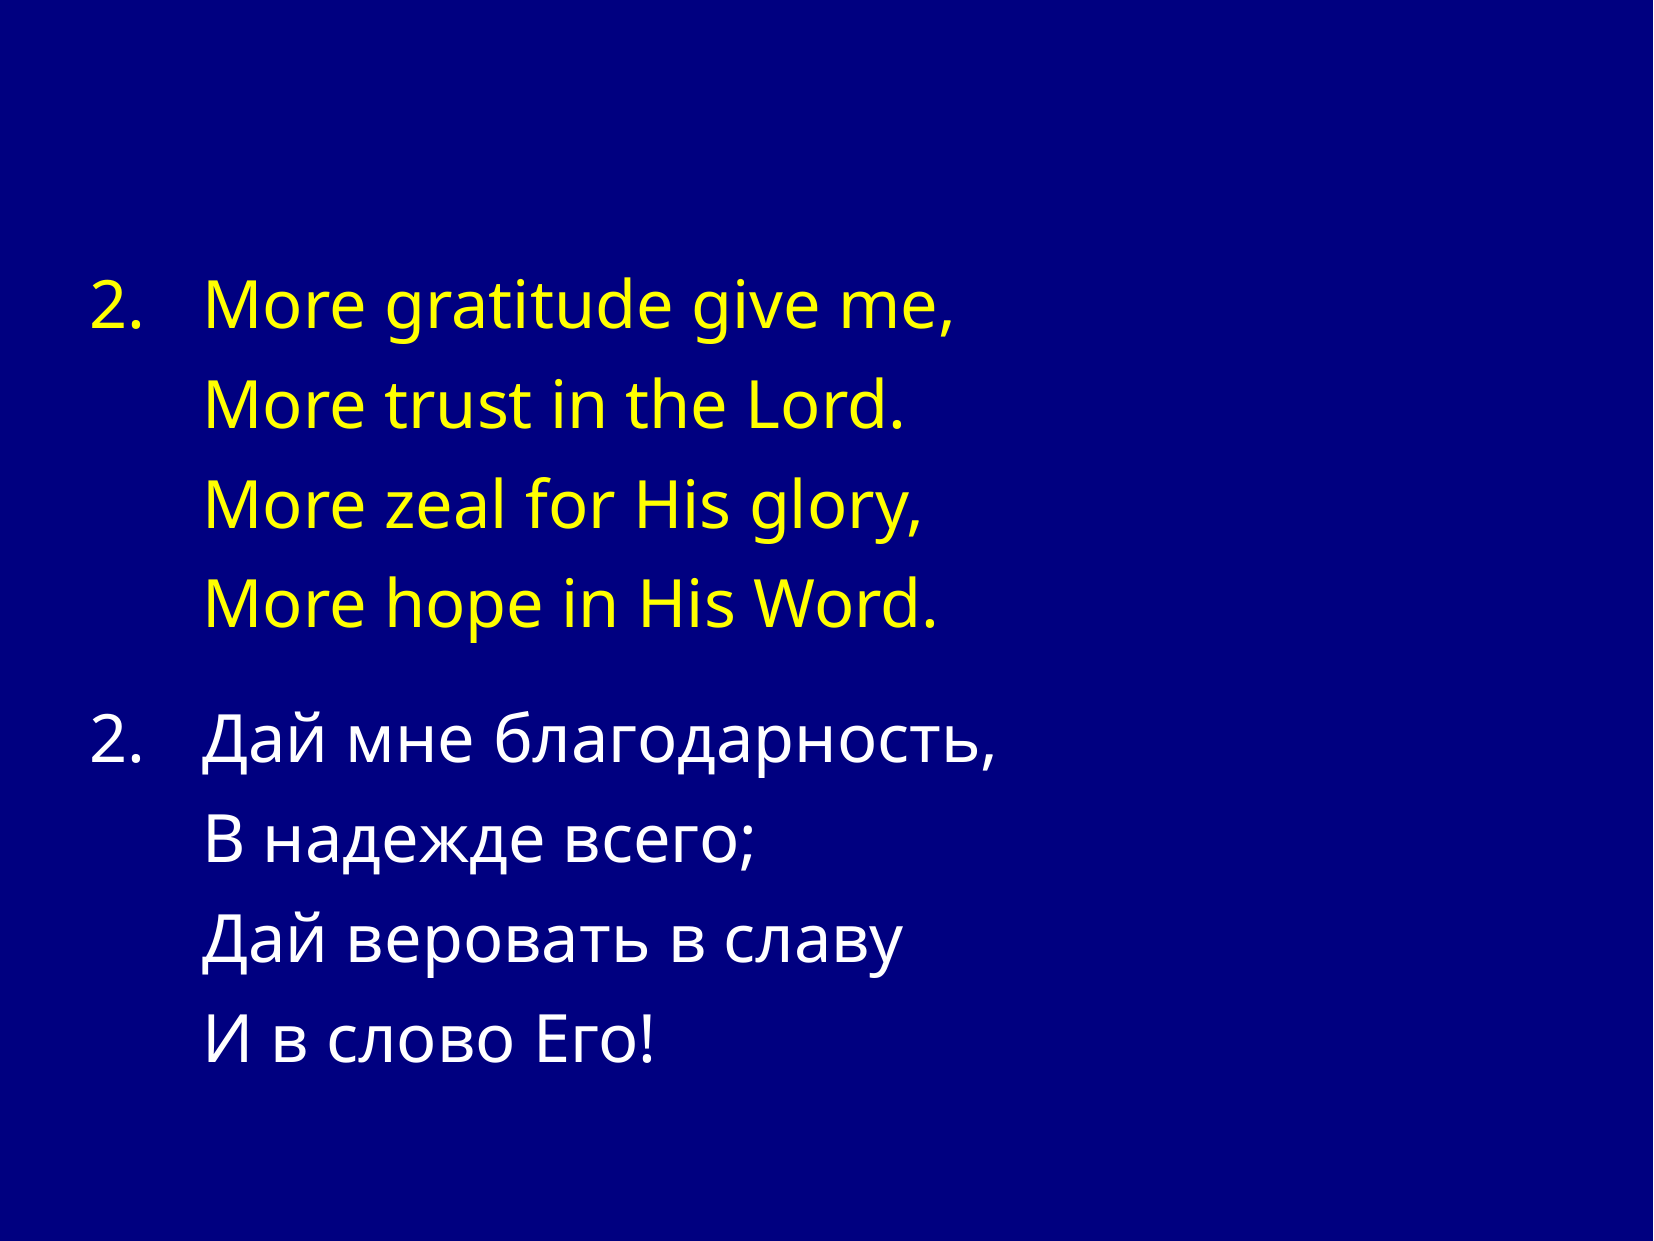

2.	More gratitude give me,
	More trust in the Lord.
	More zeal for His glory,
	More hope in His Word.
2.	Дай мне благодарность,
	В надежде всего;
	Дай веровать в славу
	И в слово Его!